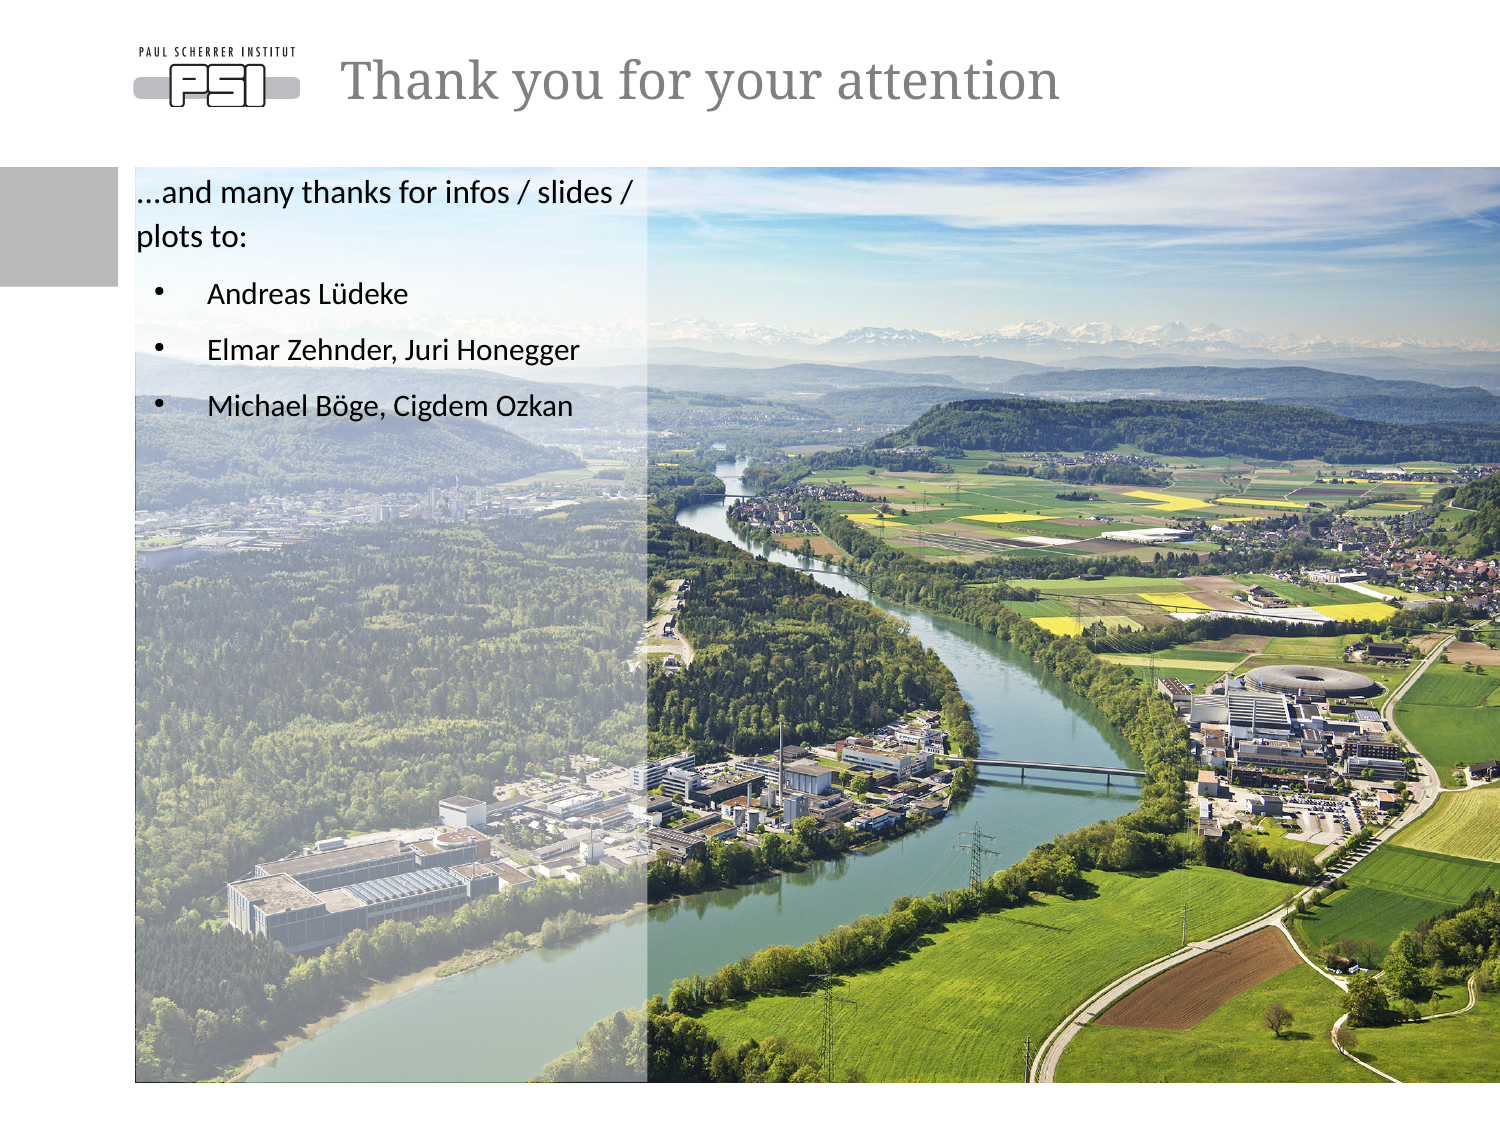

# Thank you for your attention
...and many thanks for infos / slides / plots to:
Andreas Lüdeke
Elmar Zehnder, Juri Honegger
Michael Böge, Cigdem Ozkan